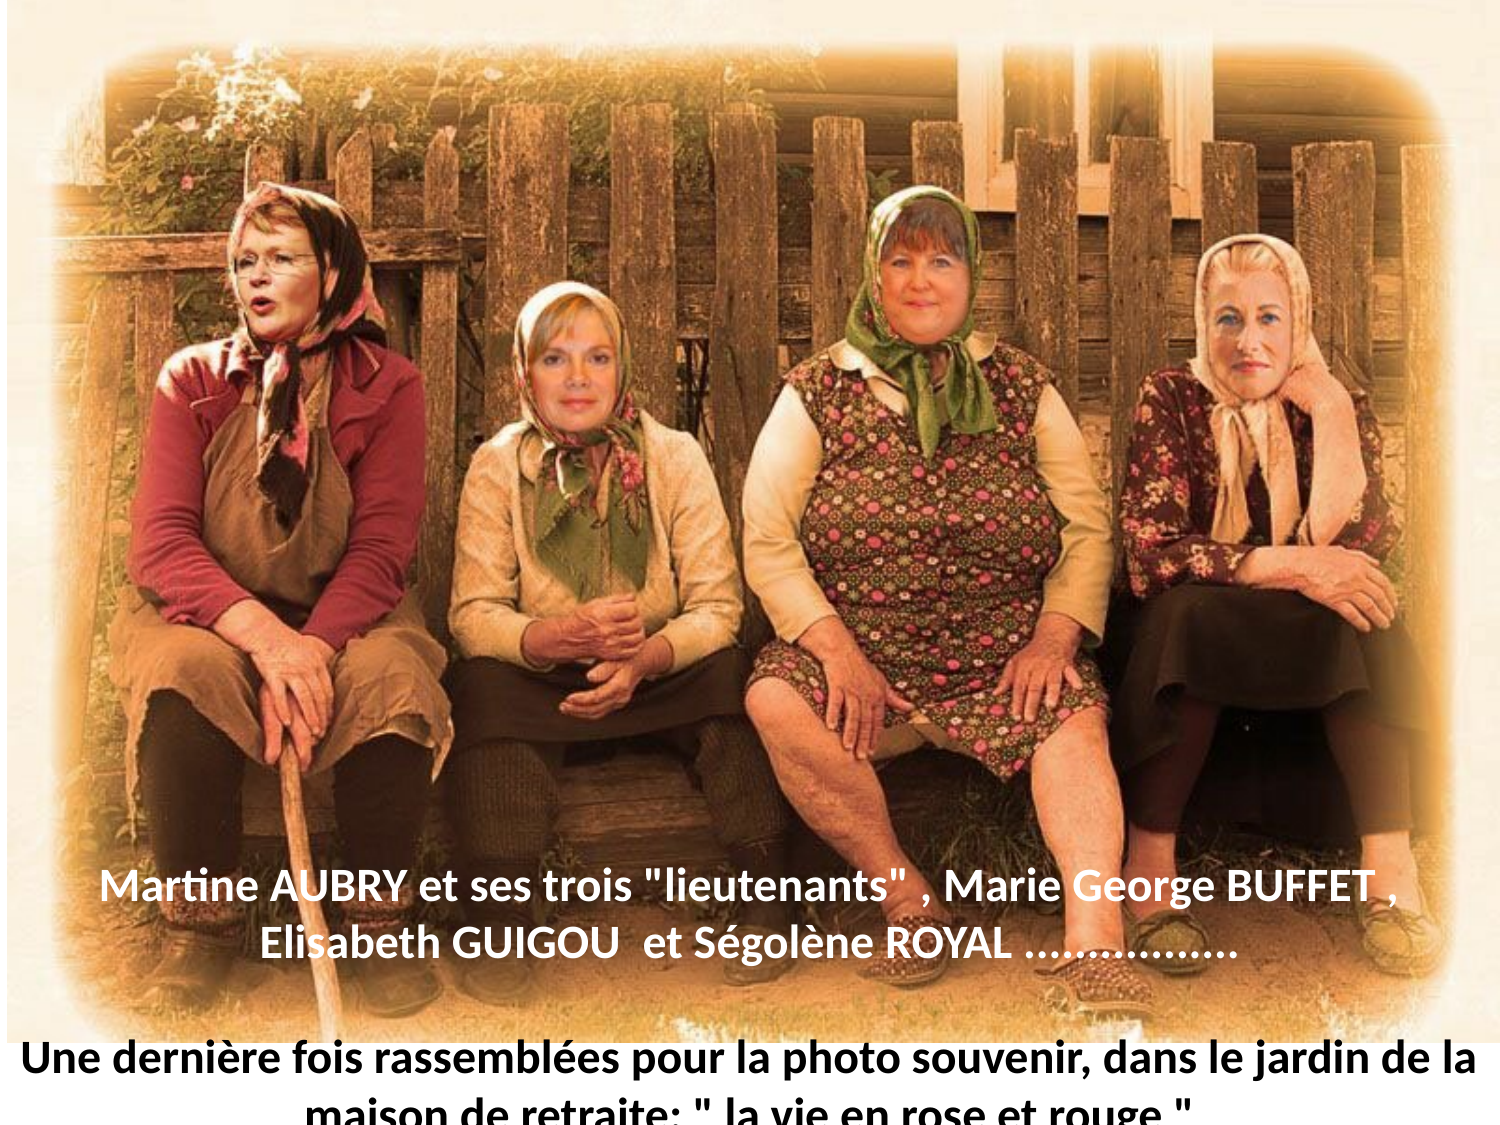

# Martine AUBRY et ses trois "lieutenants" , Marie George BUFFET , Elisabeth GUIGOU  et Ségolène ROYAL .................   Une dernière fois rassemblées pour la photo souvenir, dans le jardin de la maison de retraite: " la vie en rose et rouge "